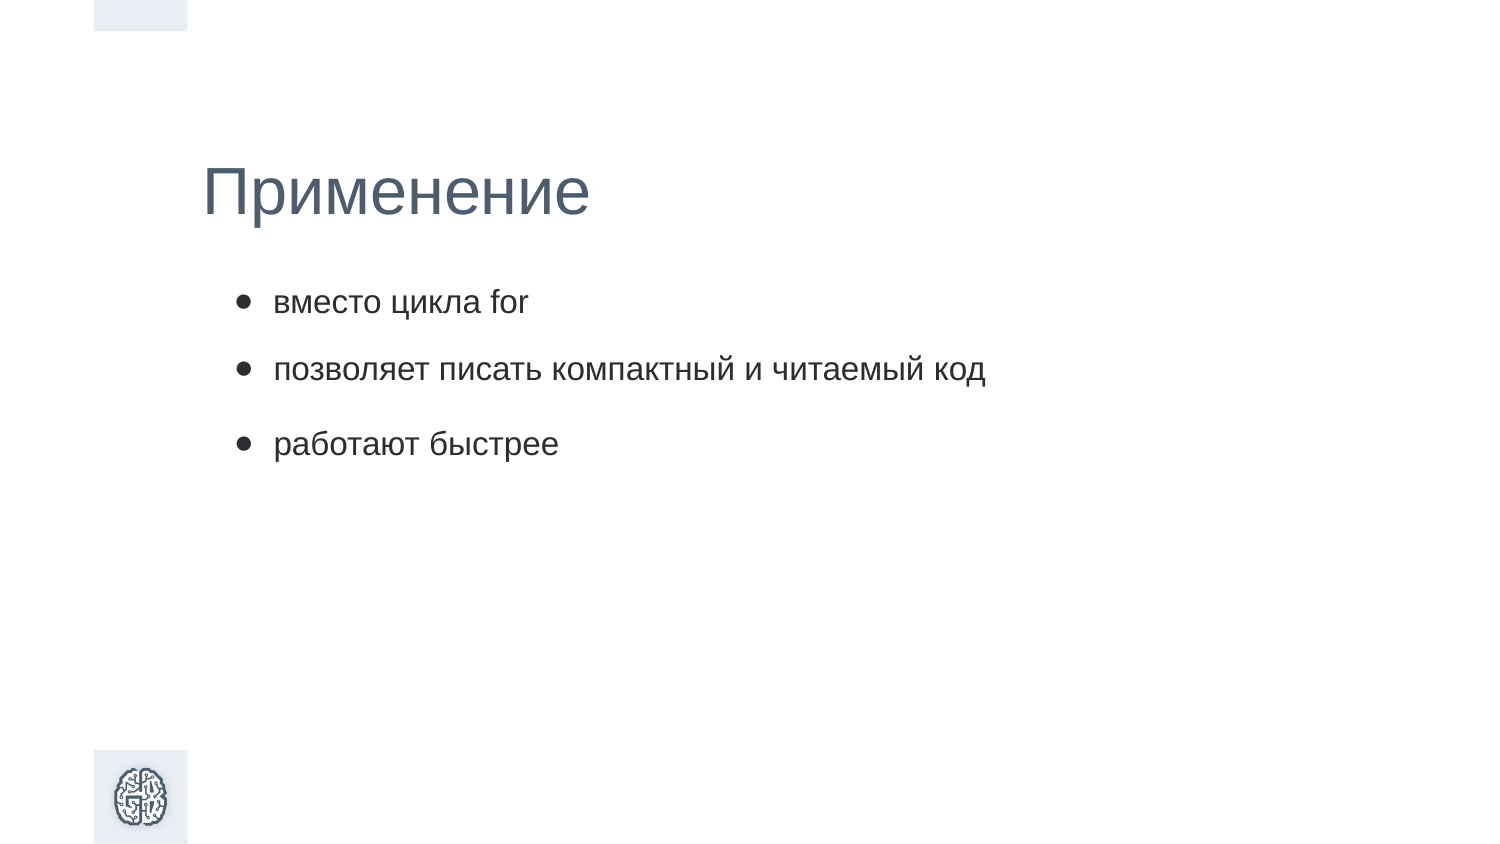

Применение
вместо цикла for
позволяет писать компактный и читаемый код
работают быстрее